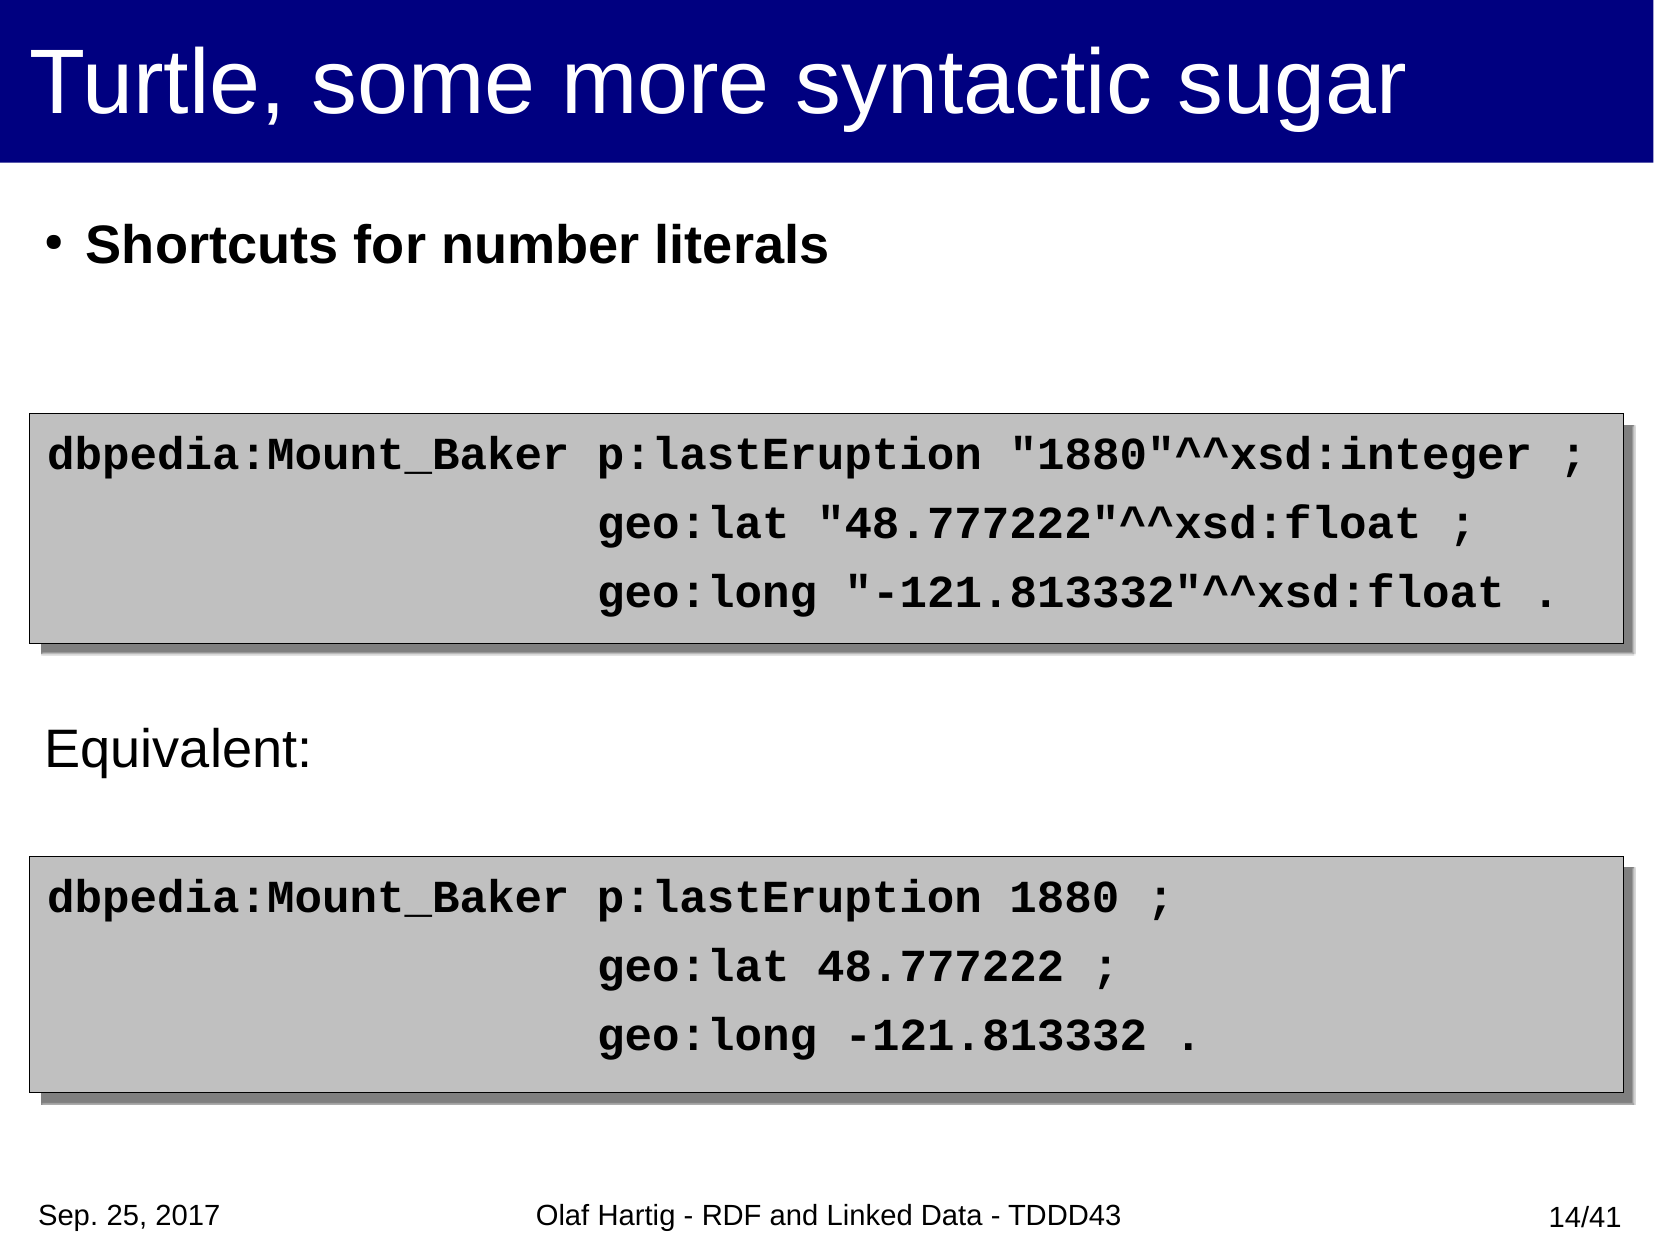

# Turtle, some more syntactic sugar
Shortcuts for number literals
Equivalent:
dbpedia:Mount_Baker p:lastEruption "1880"^^xsd:integer ;
 geo:lat "48.777222"^^xsd:float ;
 geo:long "-121.813332"^^xsd:float .
dbpedia:Mount_Baker p:lastEruption 1880 ;
 geo:lat 48.777222 ;
 geo:long -121.813332 .
Sep. 25, 2017
Olaf Hartig - RDF and Linked Data - TDDD43
14